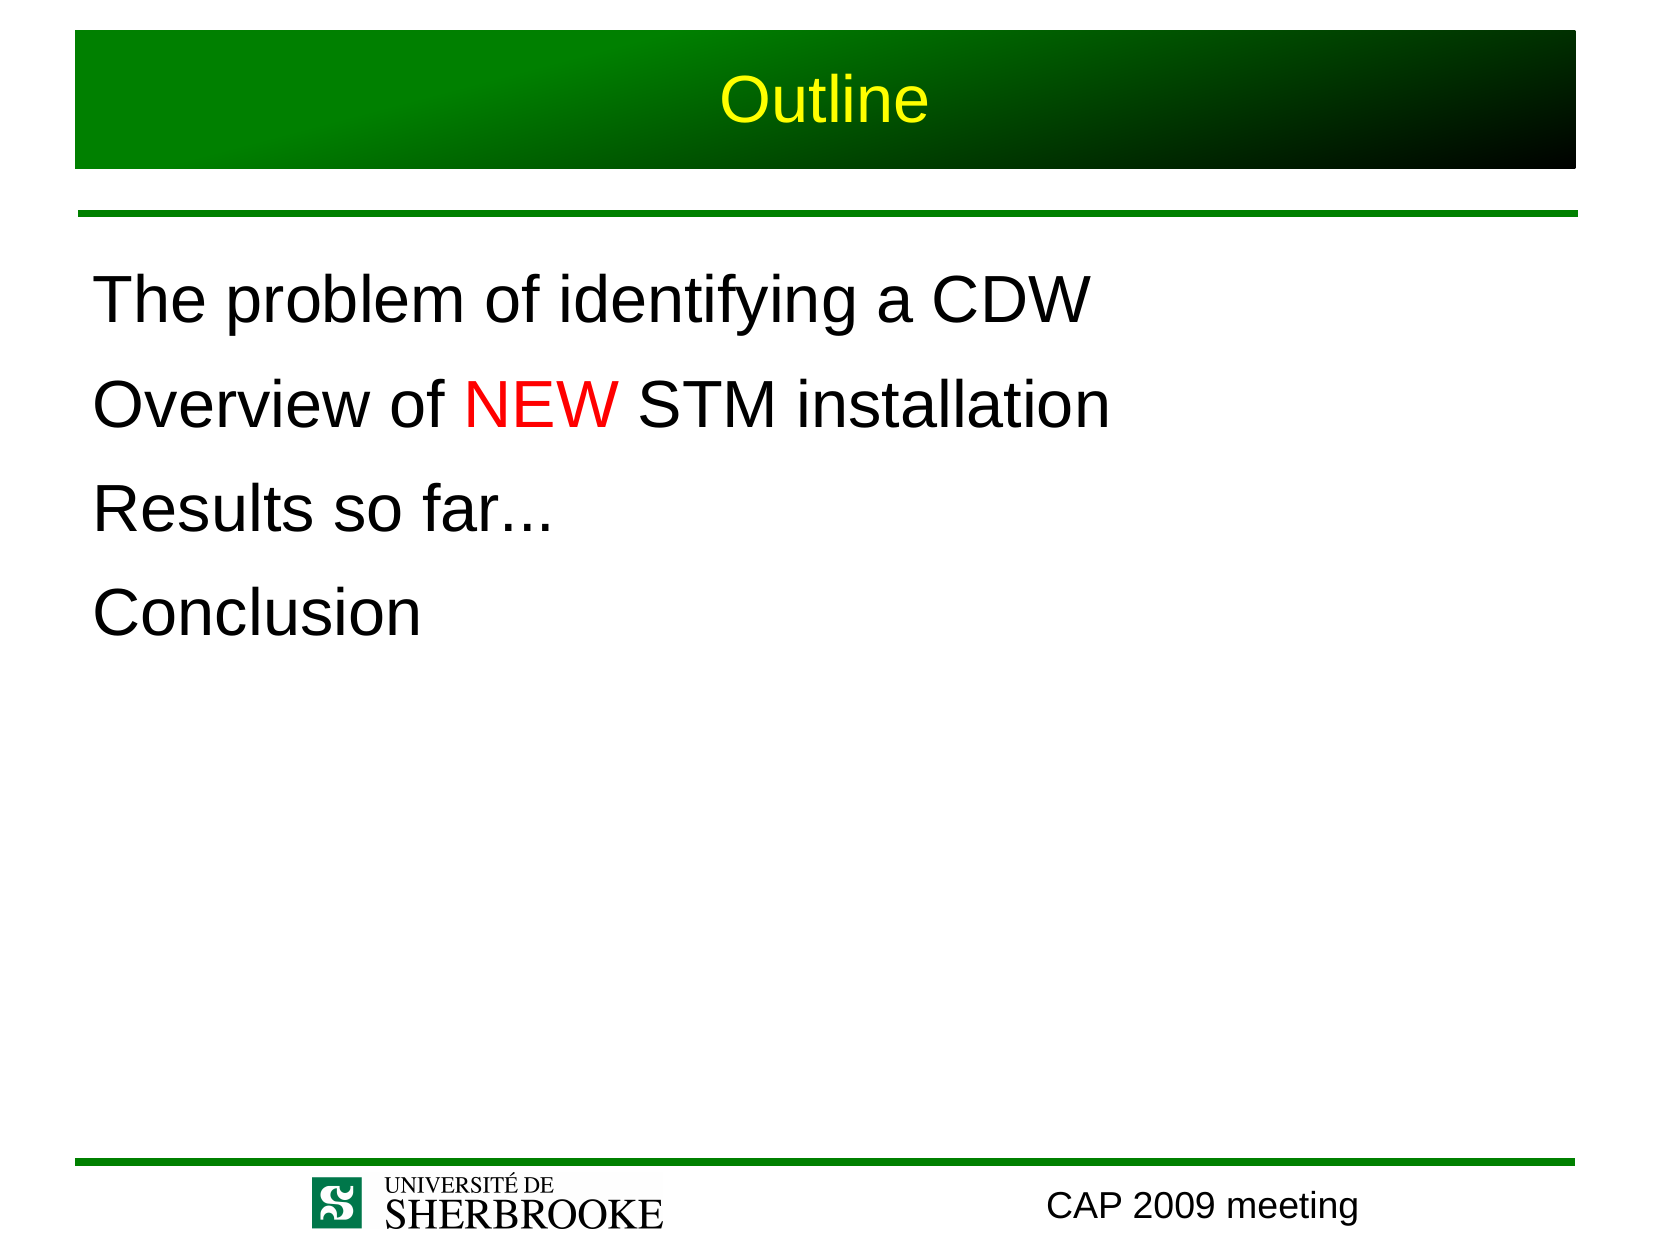

# Outline
The problem of identifying a CDW
Overview of NEW STM installation
Results so far...
Conclusion